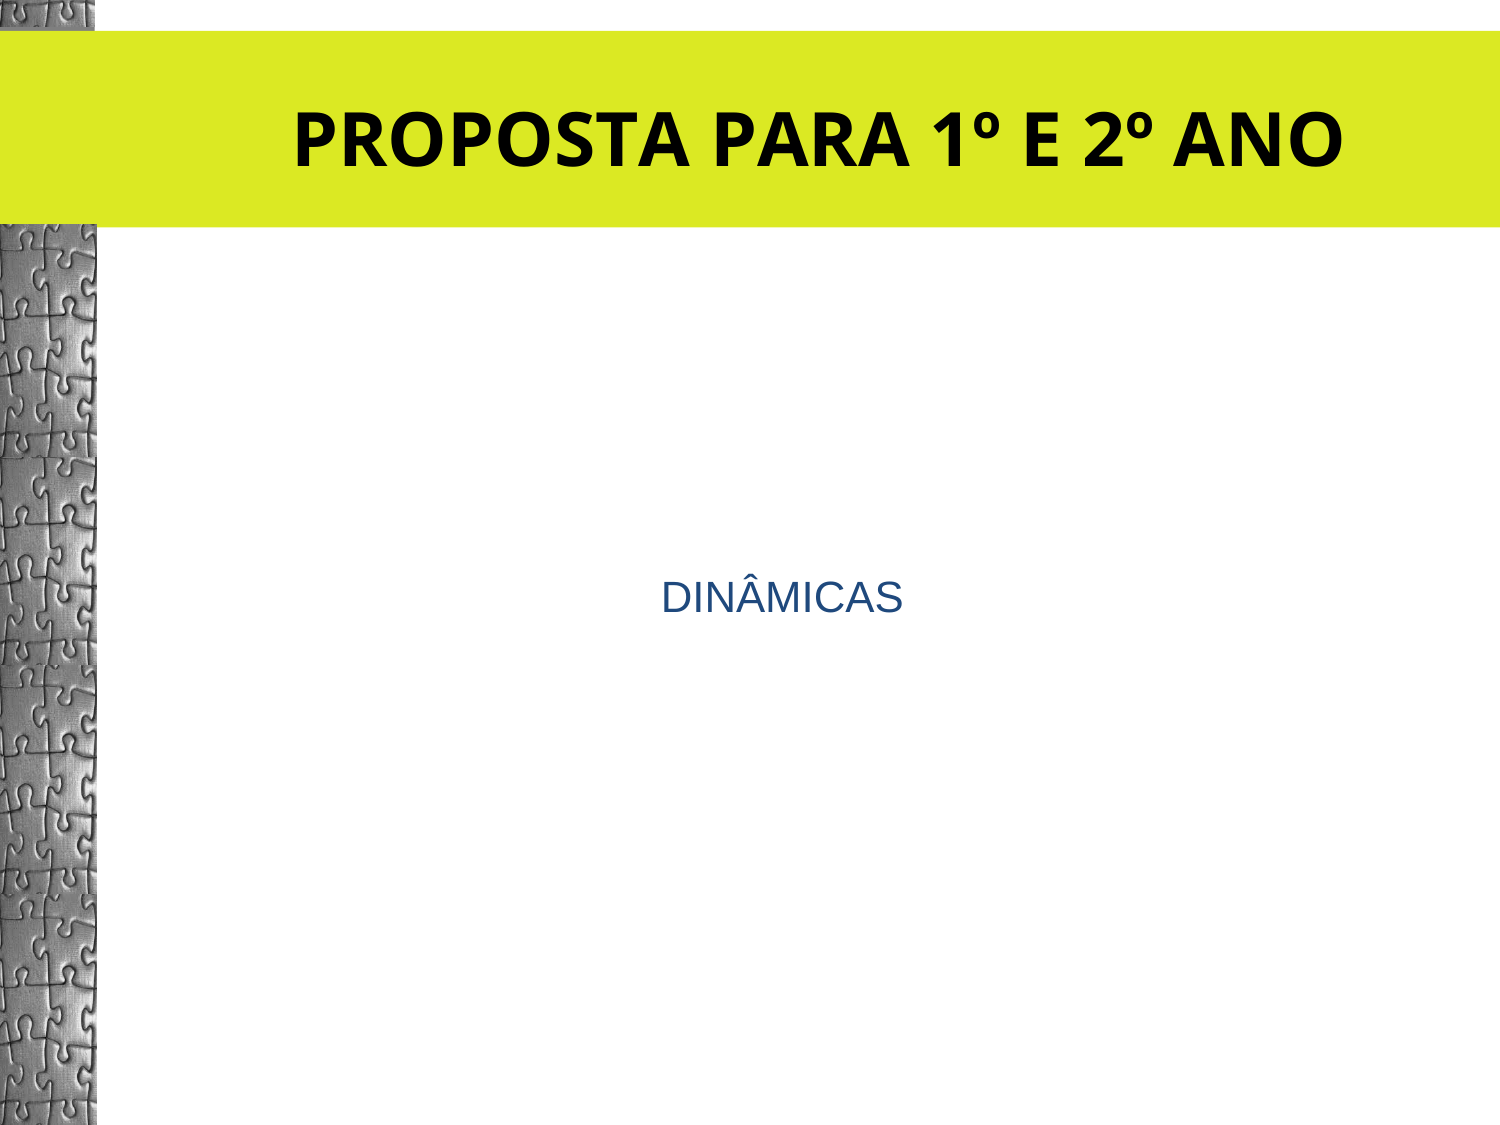

# PROPOSTA PARA 1º E 2º ANO
DINÂMICAS
DINÂMICAS